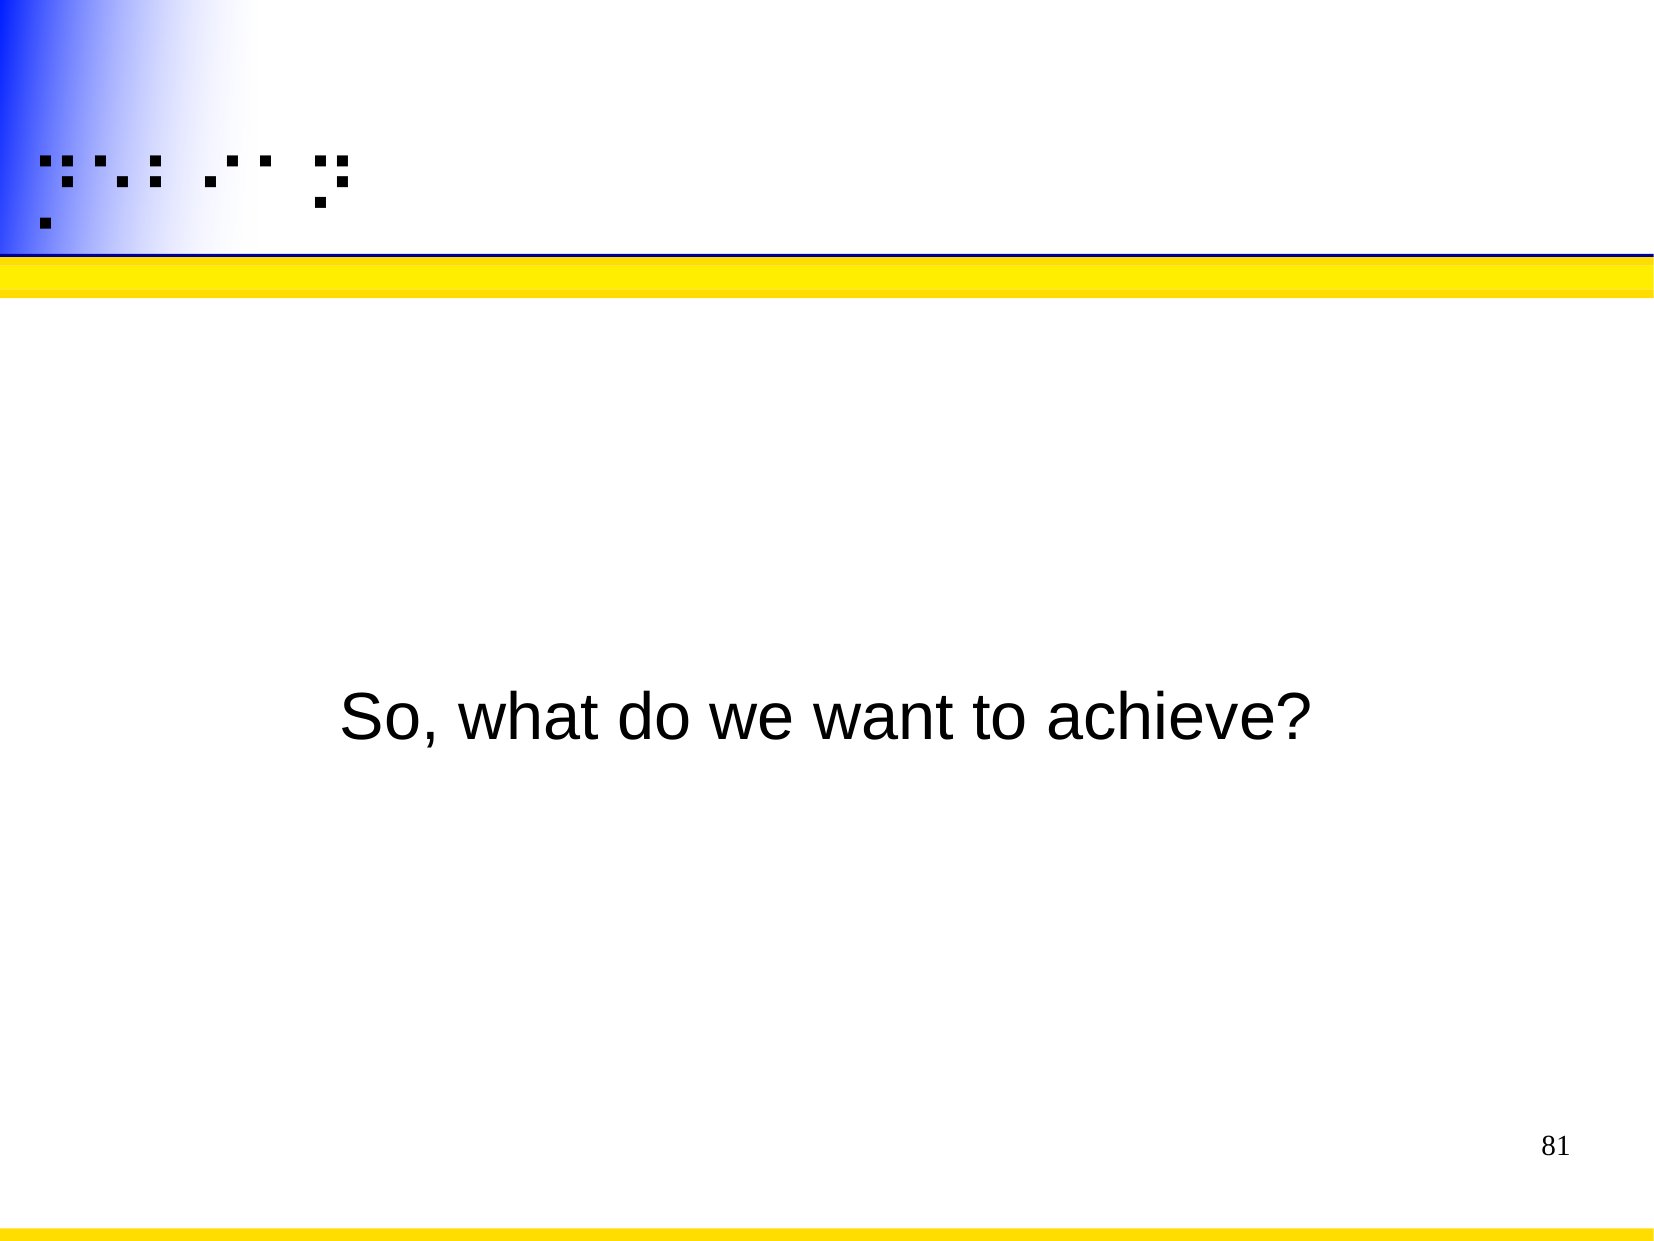

#
So, what do we want to achieve?
81